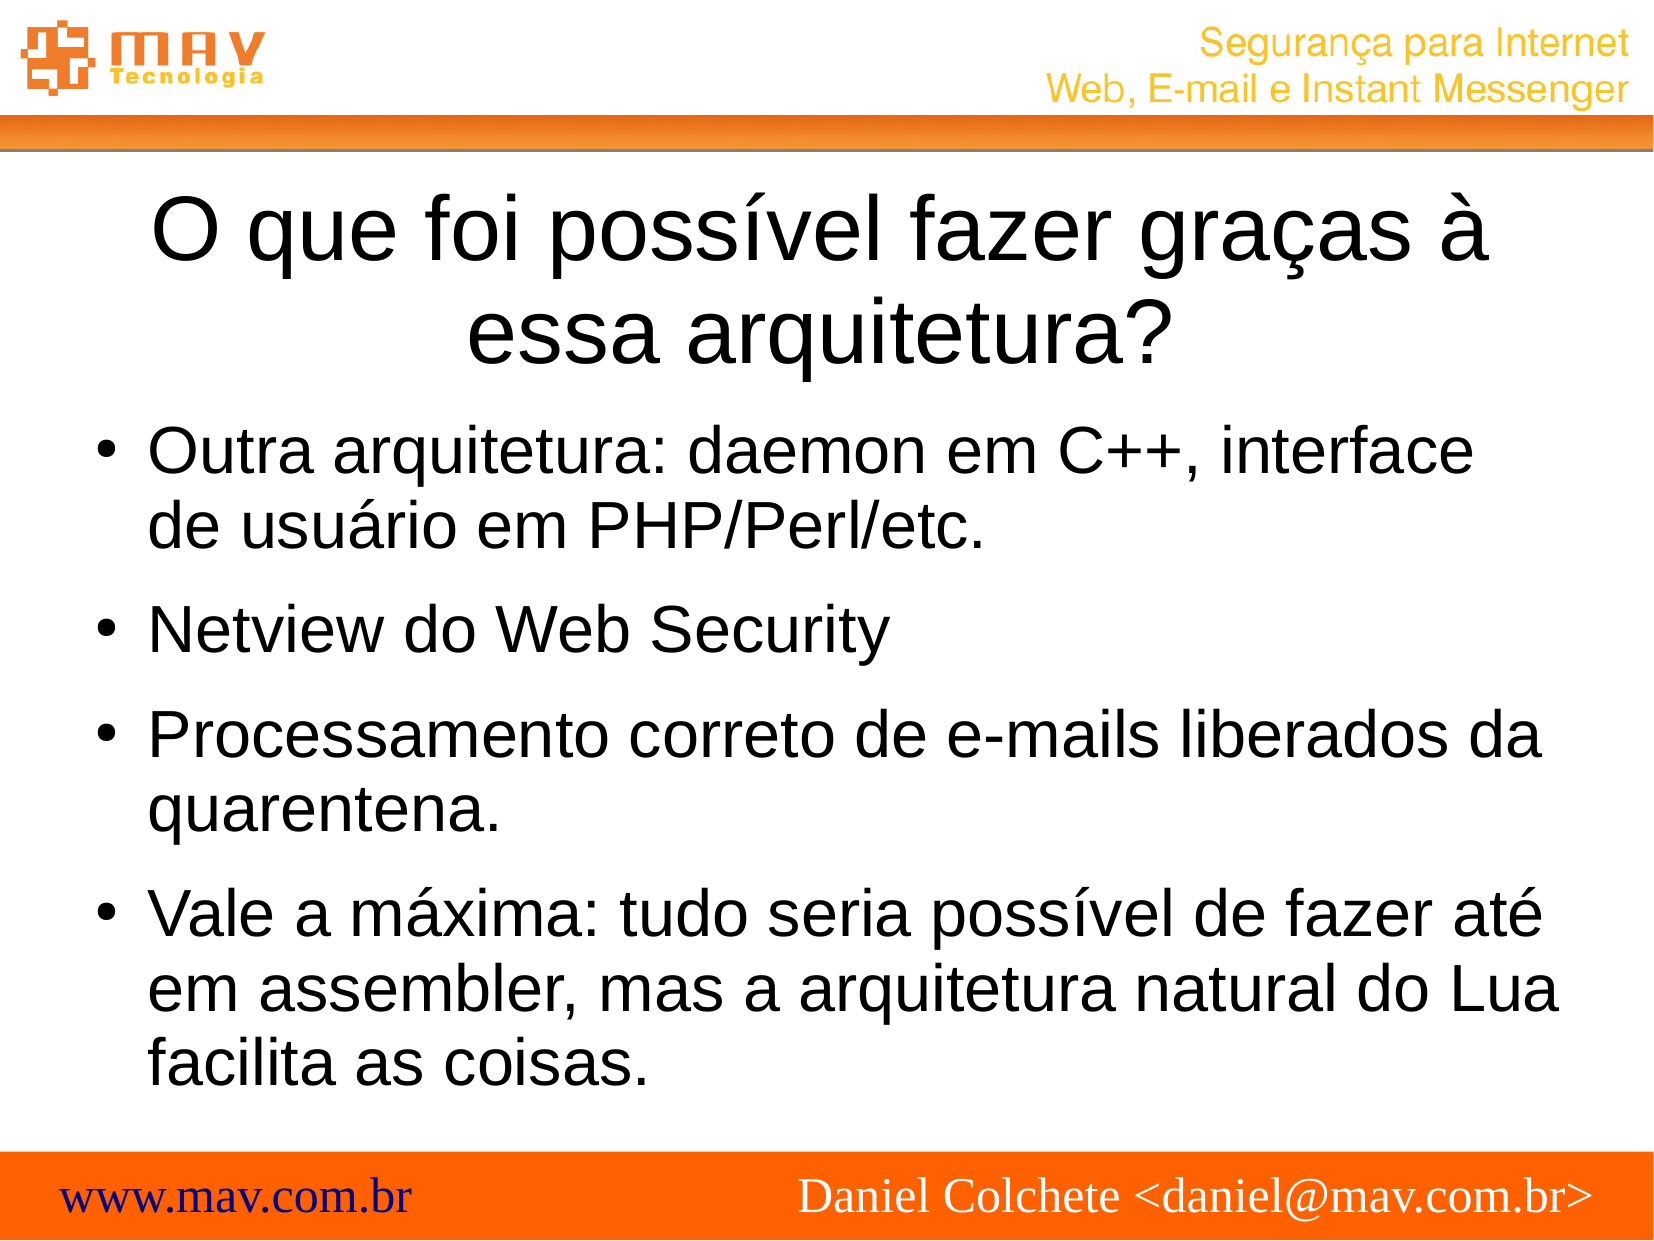

# O que foi possível fazer graças à essa arquitetura?
Outra arquitetura: daemon em C++, interface de usuário em PHP/Perl/etc.
Netview do Web Security
Processamento correto de e-mails liberados da quarentena.
Vale a máxima: tudo seria possível de fazer até em assembler, mas a arquitetura natural do Lua facilita as coisas.